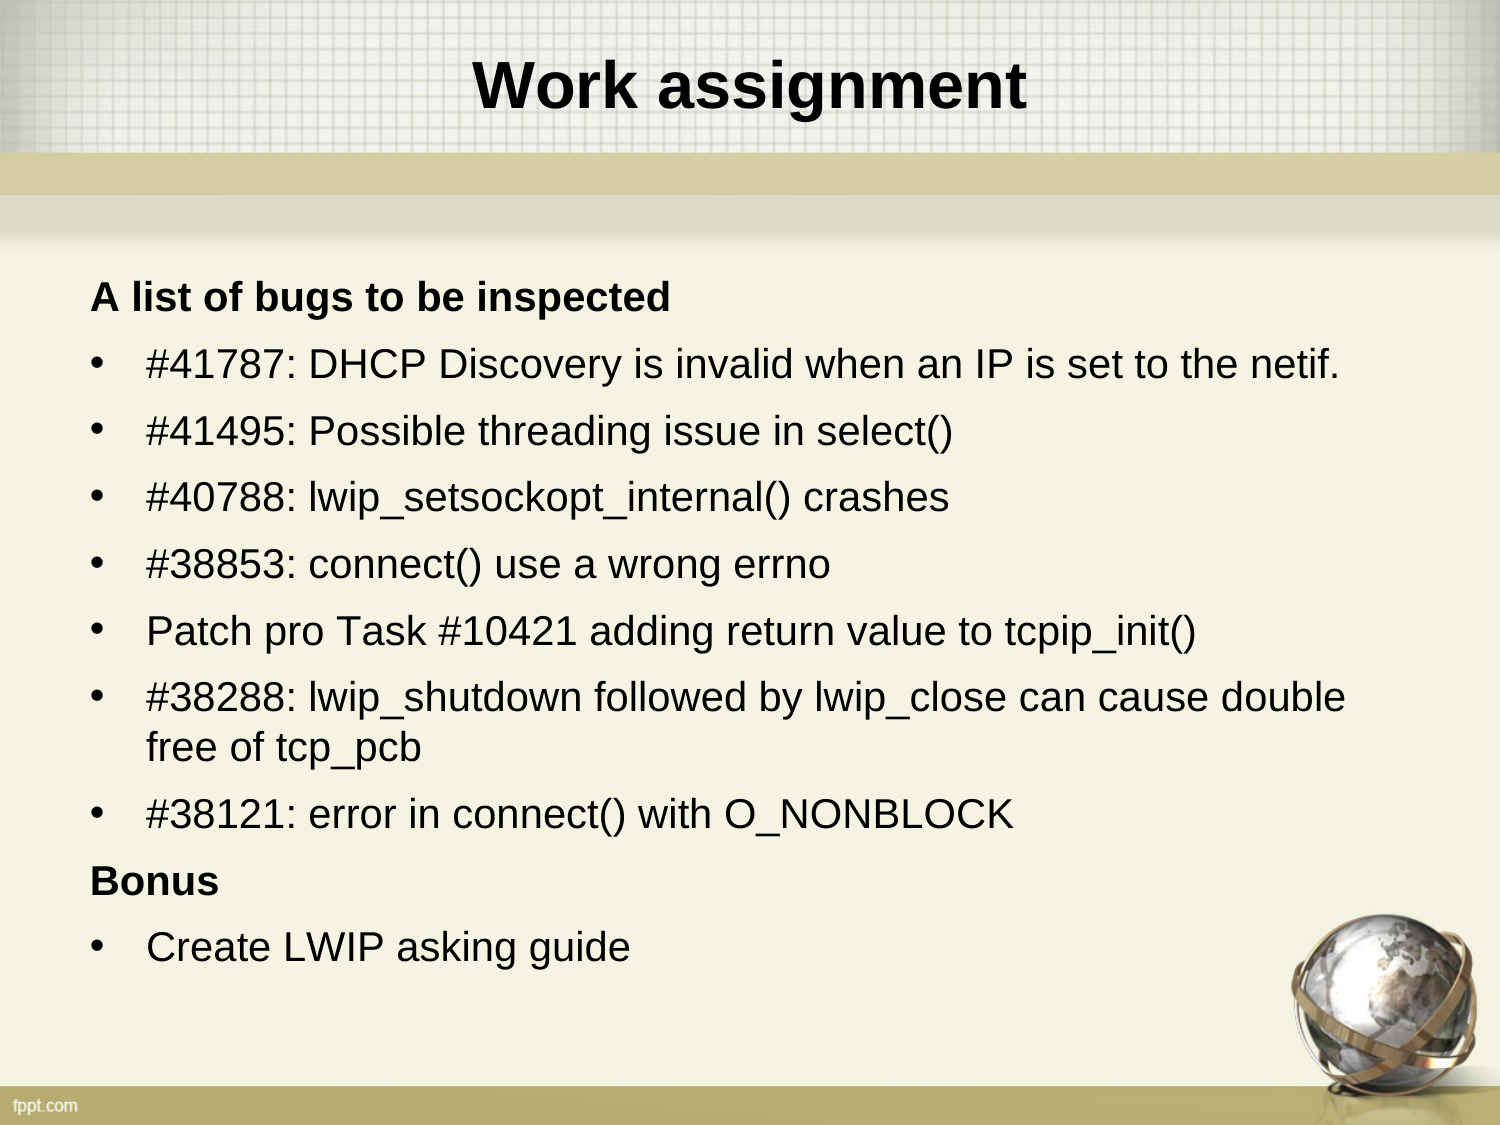

# Work assignment
A list of bugs to be inspected
#41787: DHCP Discovery is invalid when an IP is set to the netif.
#41495: Possible threading issue in select()
#40788: lwip_setsockopt_internal() crashes
#38853: connect() use a wrong errno
Patch pro Task #10421 adding return value to tcpip_init()
#38288: lwip_shutdown followed by lwip_close can cause double free of tcp_pcb
#38121: error in connect() with O_NONBLOCK
Bonus
Create LWIP asking guide